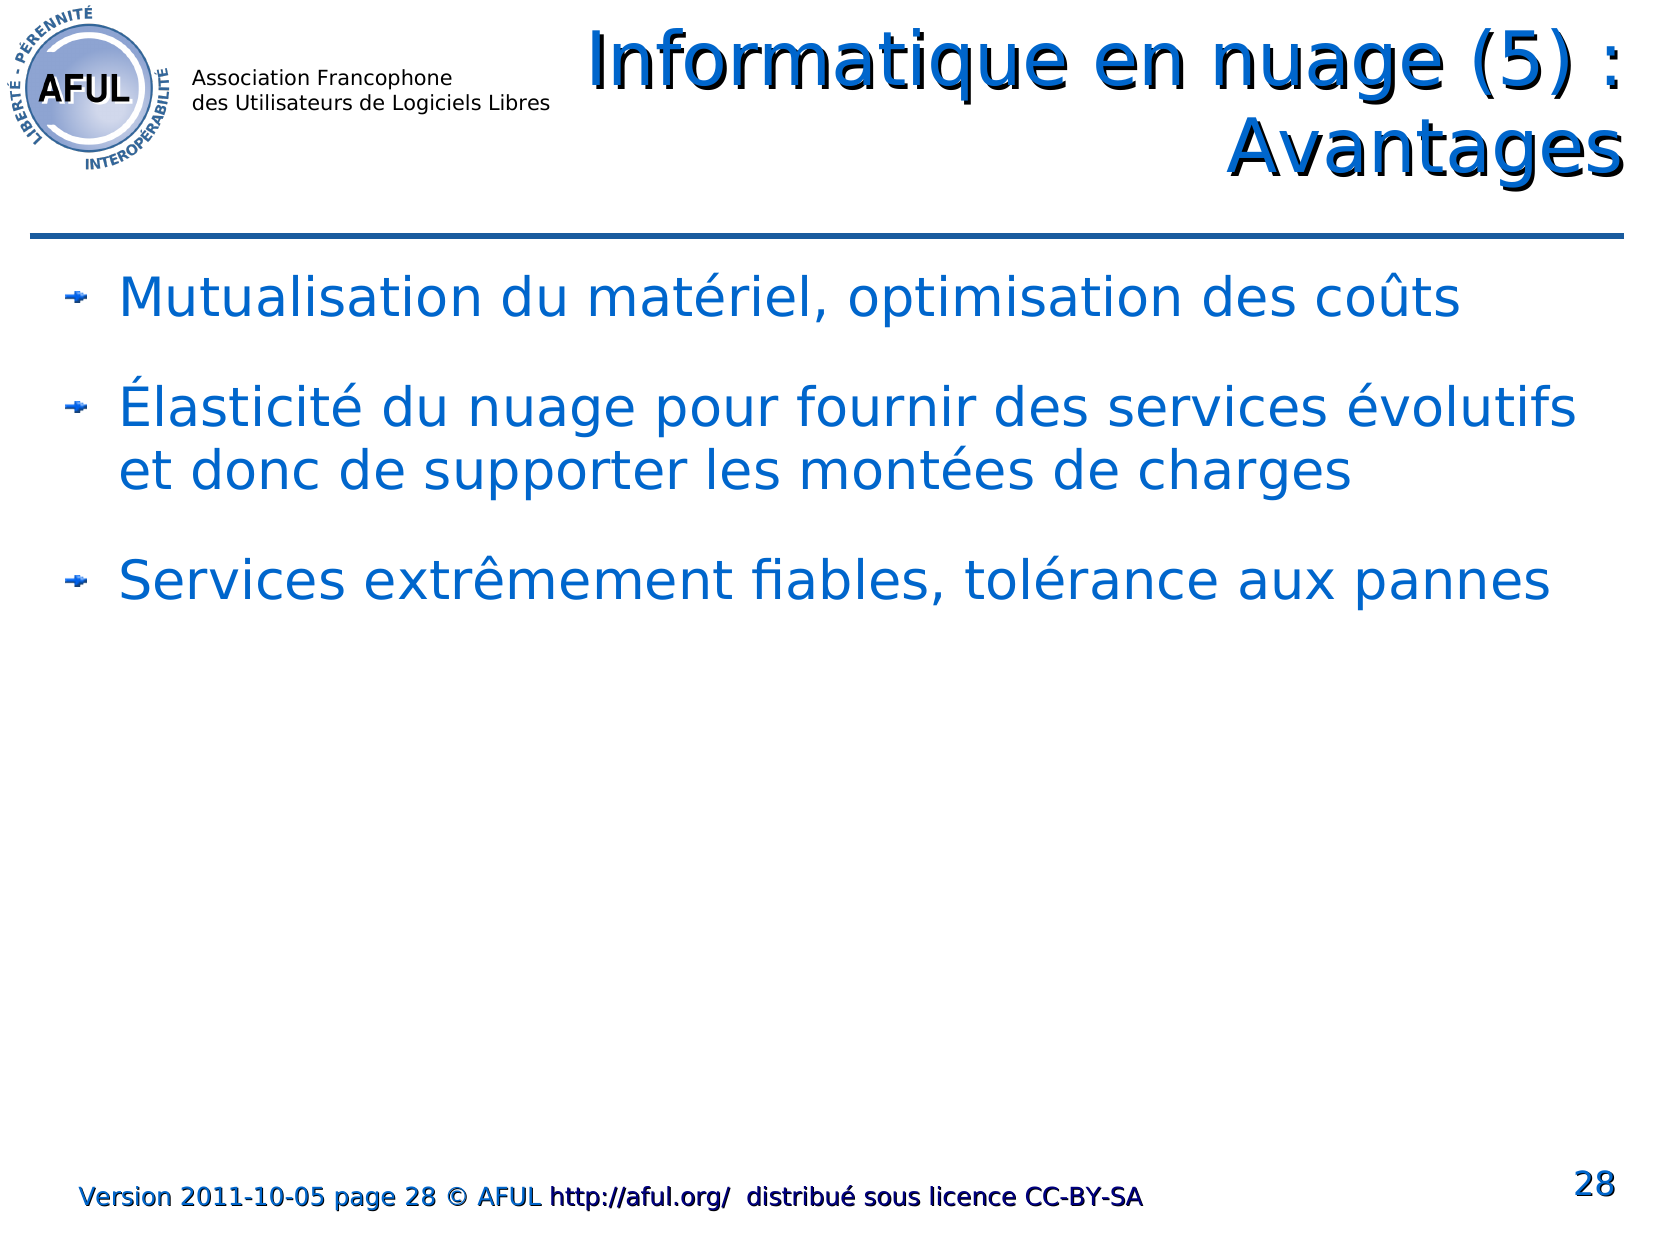

# Informatique en nuage (5) : Avantages
Mutualisation du matériel, optimisation des coûts
Élasticité du nuage pour fournir des services évolutifs et donc de supporter les montées de charges
Services extrêmement fiables, tolérance aux pannes